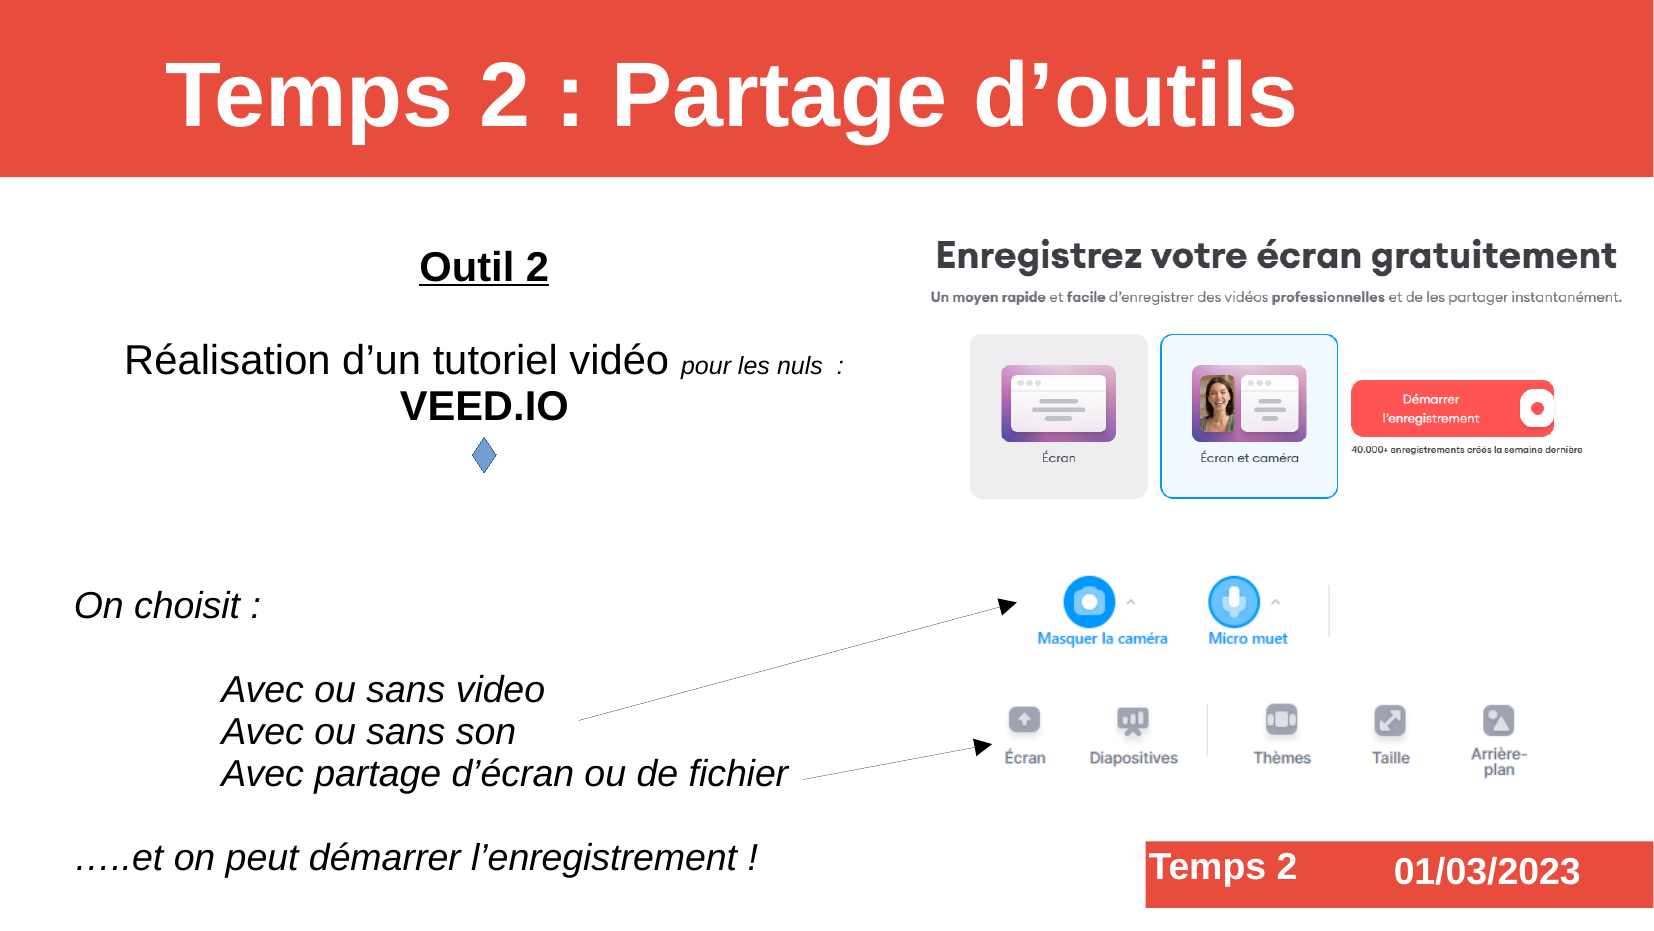

# Temps 2 : Partage d’outils
Outil 2
Réalisation d’un tutoriel vidéo pour les nuls  :
VEED.IO
On choisit :
		Avec ou sans video
		Avec ou sans son
		Avec partage d’écran ou de fichier
…..et on peut démarrer l’enregistrement !
Temps 2